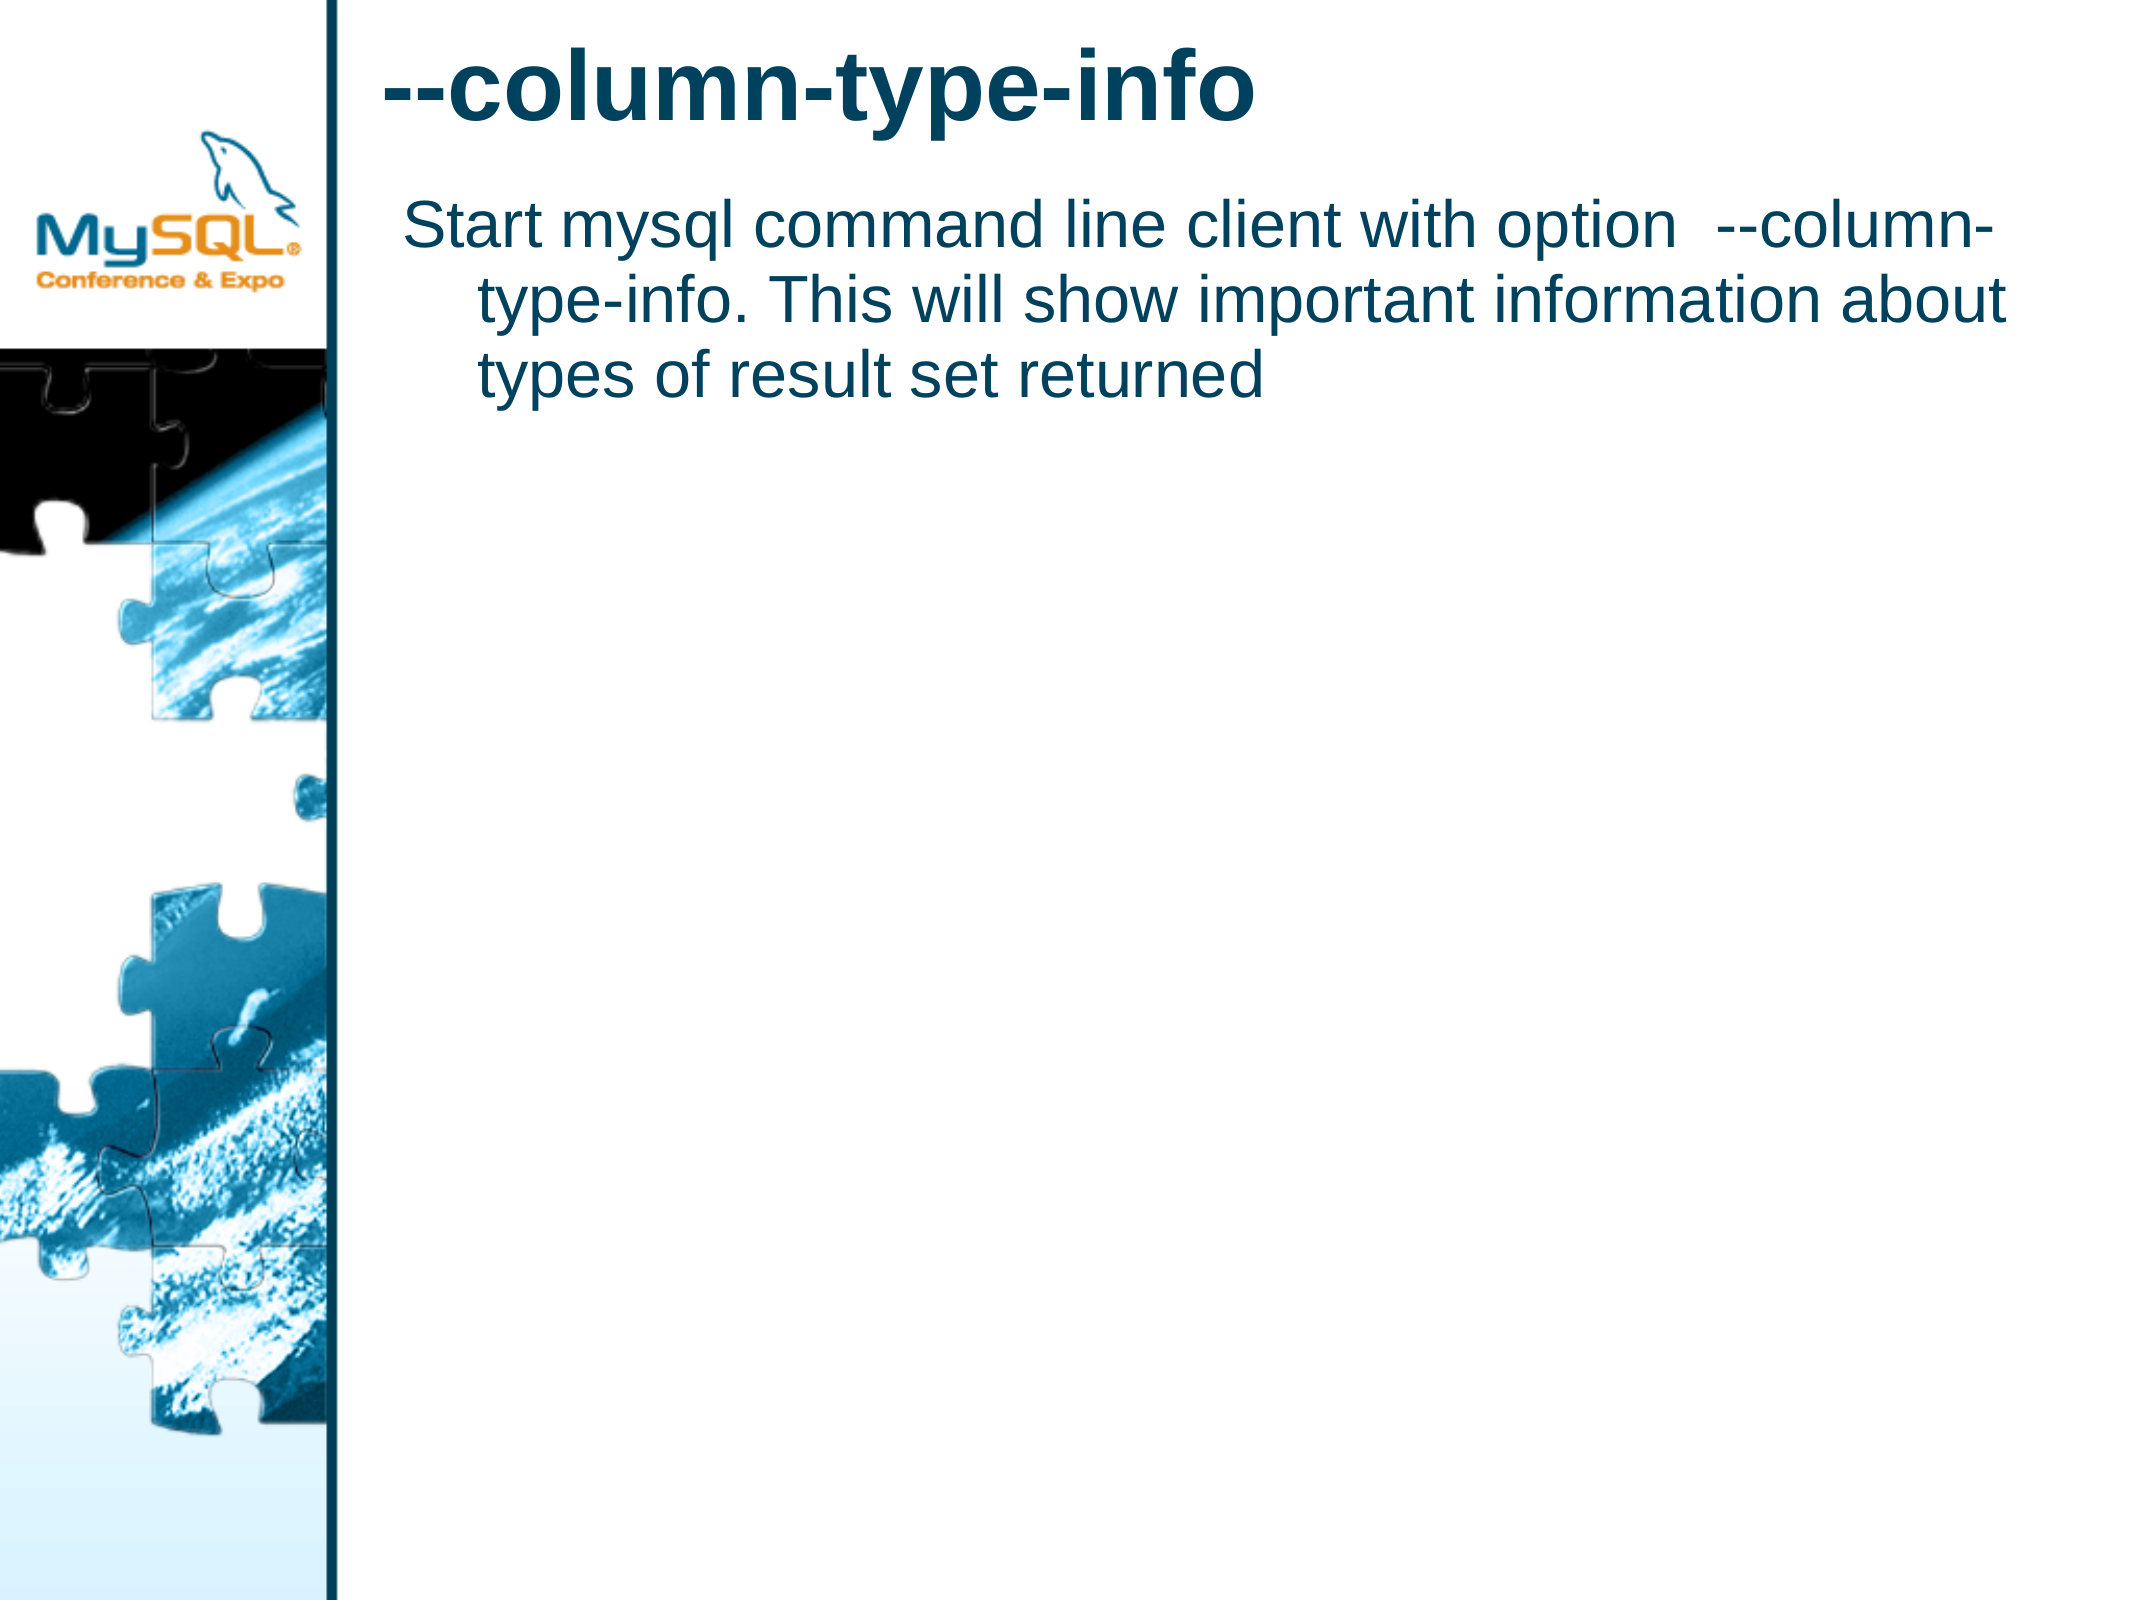

# --column-type-info
Start mysql command line client with option --column-type-info. This will show important information about types of result set returned